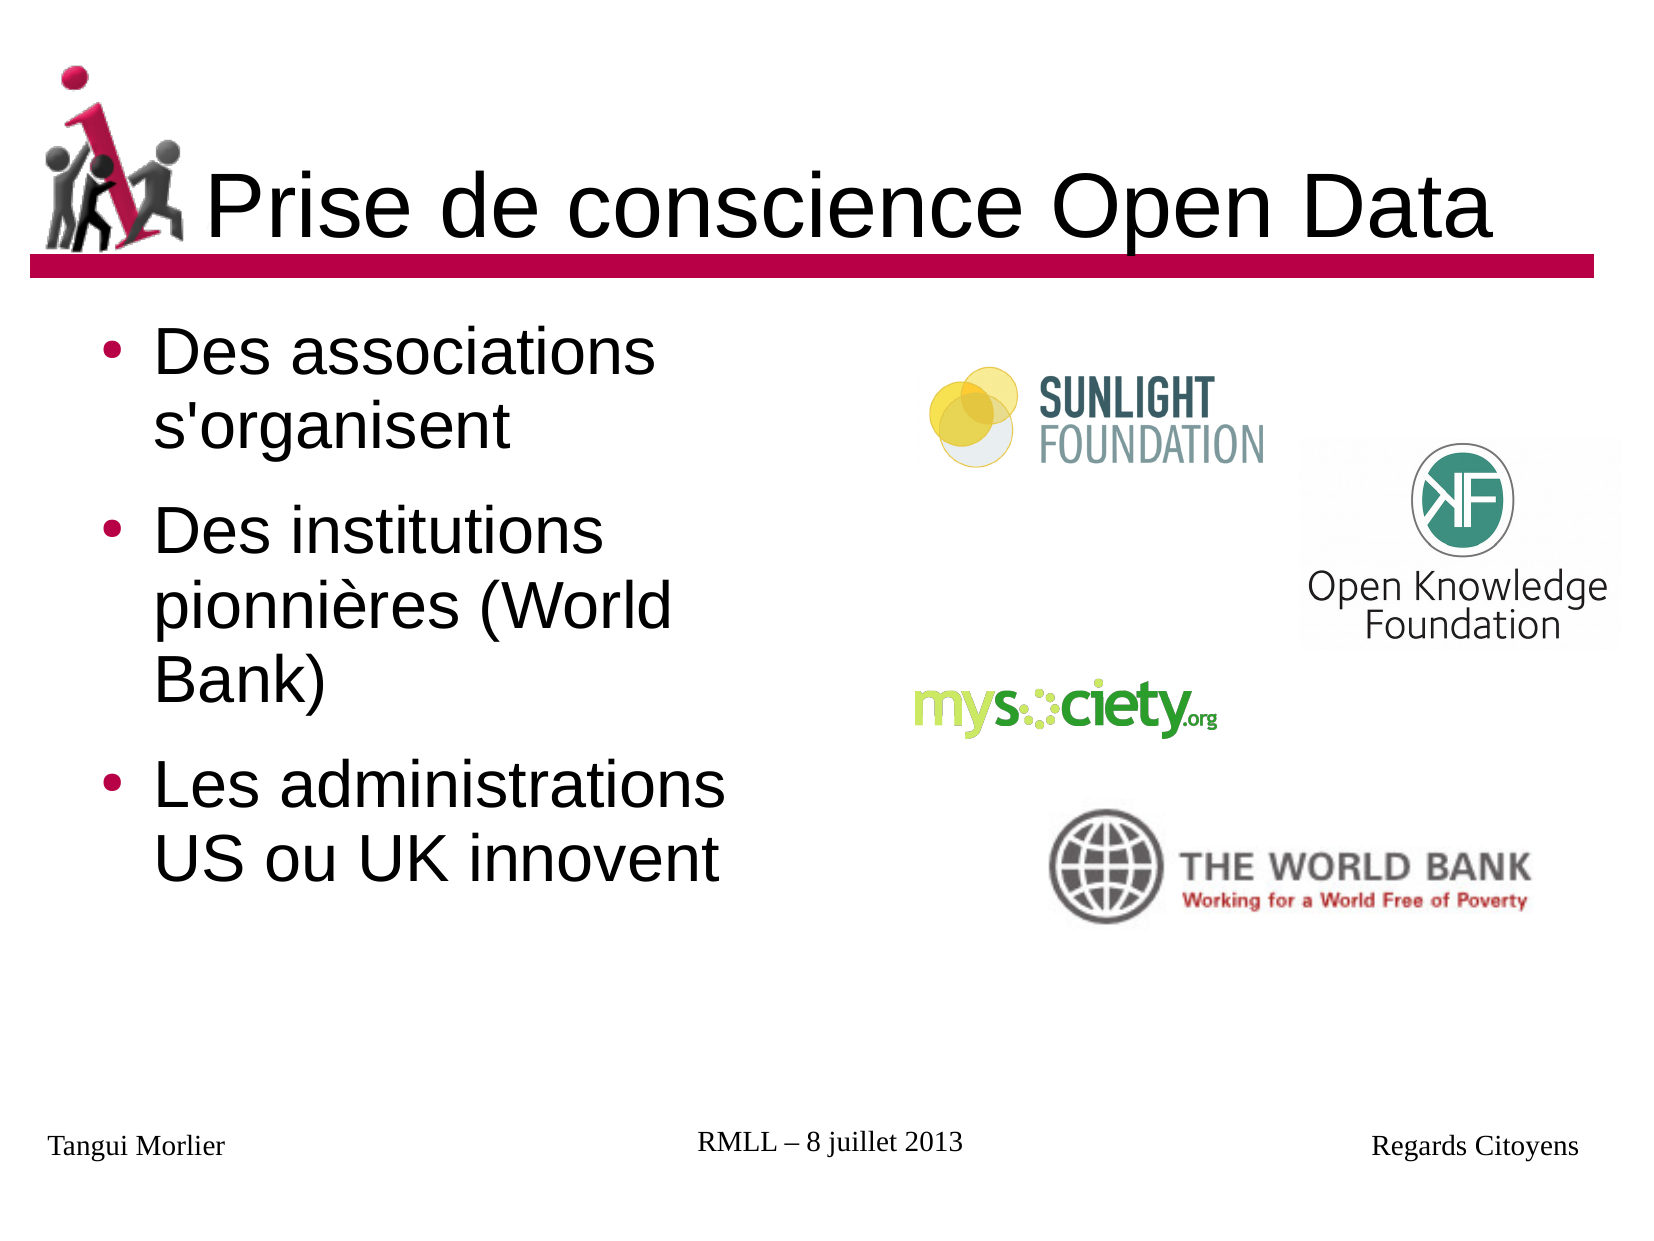

# Prise de conscience Open Data
Des associations s'organisent
Des institutions pionnières (World Bank)
Les administrations US ou UK innovent